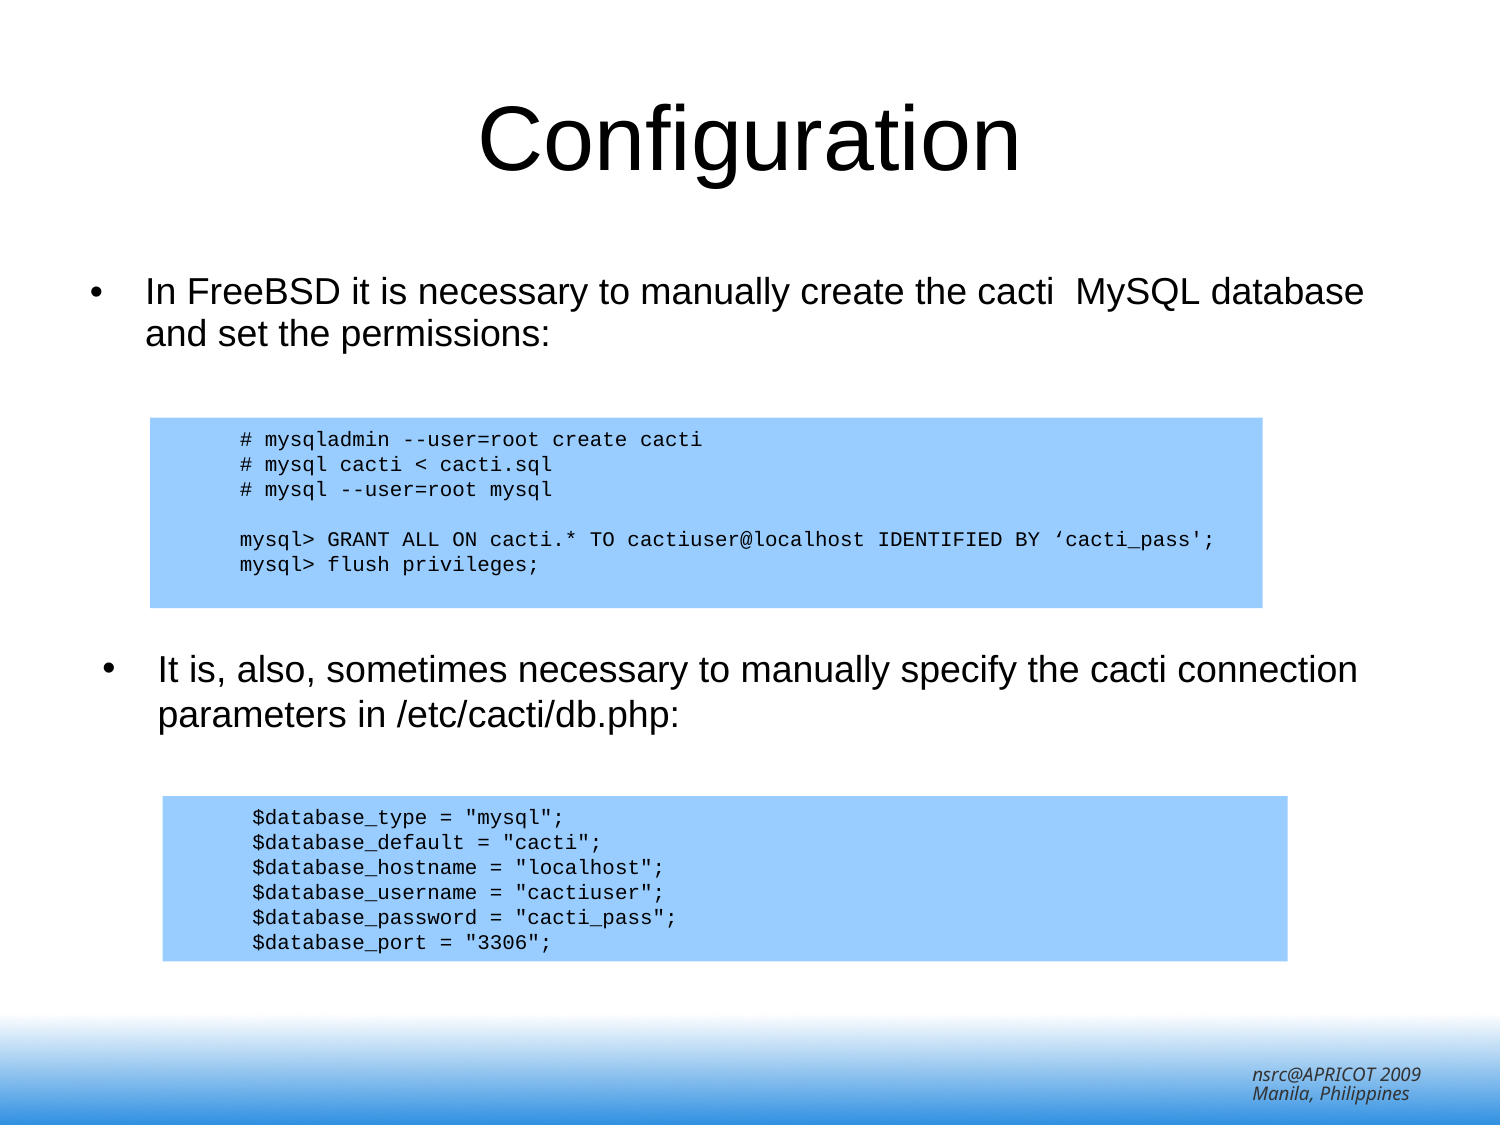

# Configuration
In FreeBSD it is necessary to manually create the cacti MySQL database and set the permissions:
# mysqladmin --user=root create cacti
# mysql cacti < cacti.sql
# mysql --user=root mysql
mysql> GRANT ALL ON cacti.* TO cactiuser@localhost IDENTIFIED BY ‘cacti_pass';
mysql> flush privileges;
It is, also, sometimes necessary to manually specify the cacti connection parameters in /etc/cacti/db.php:
$database_type = "mysql";
$database_default = "cacti";
$database_hostname = "localhost";
$database_username = "cactiuser";
$database_password = "cacti_pass";
$database_port = "3306";